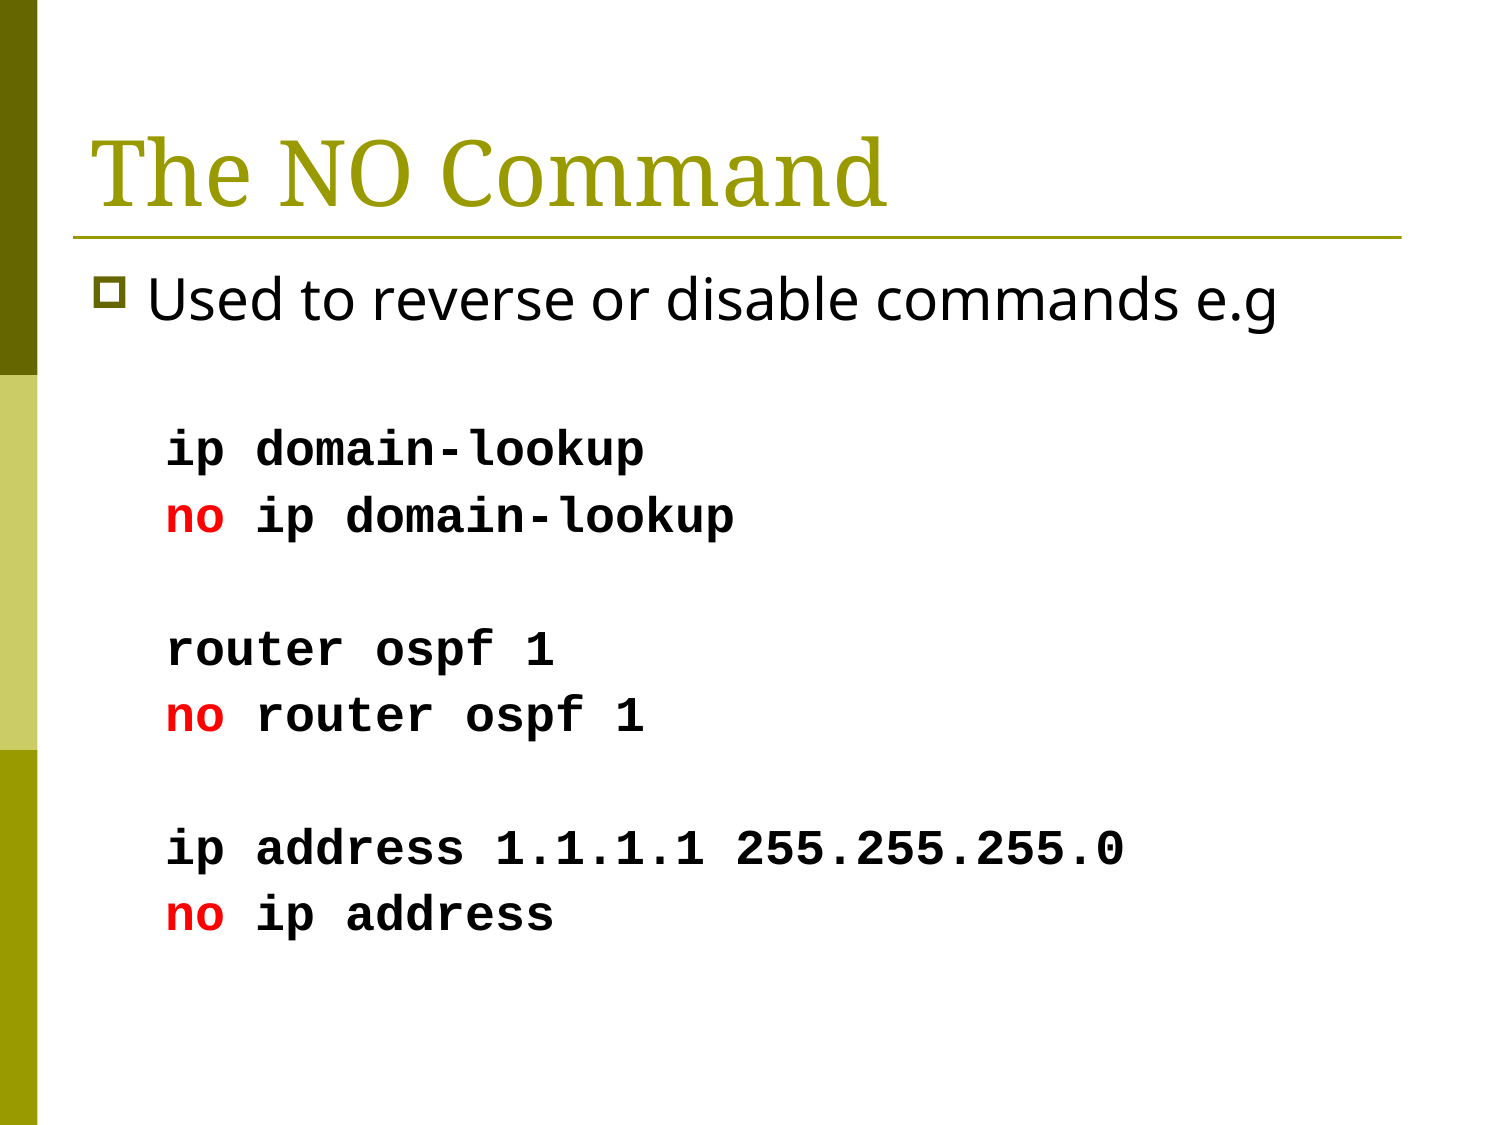

# The NO Command
Used to reverse or disable commands e.g
ip domain-lookup
no ip domain-lookup
router ospf 1
no router ospf 1
ip address 1.1.1.1 255.255.255.0
no ip address